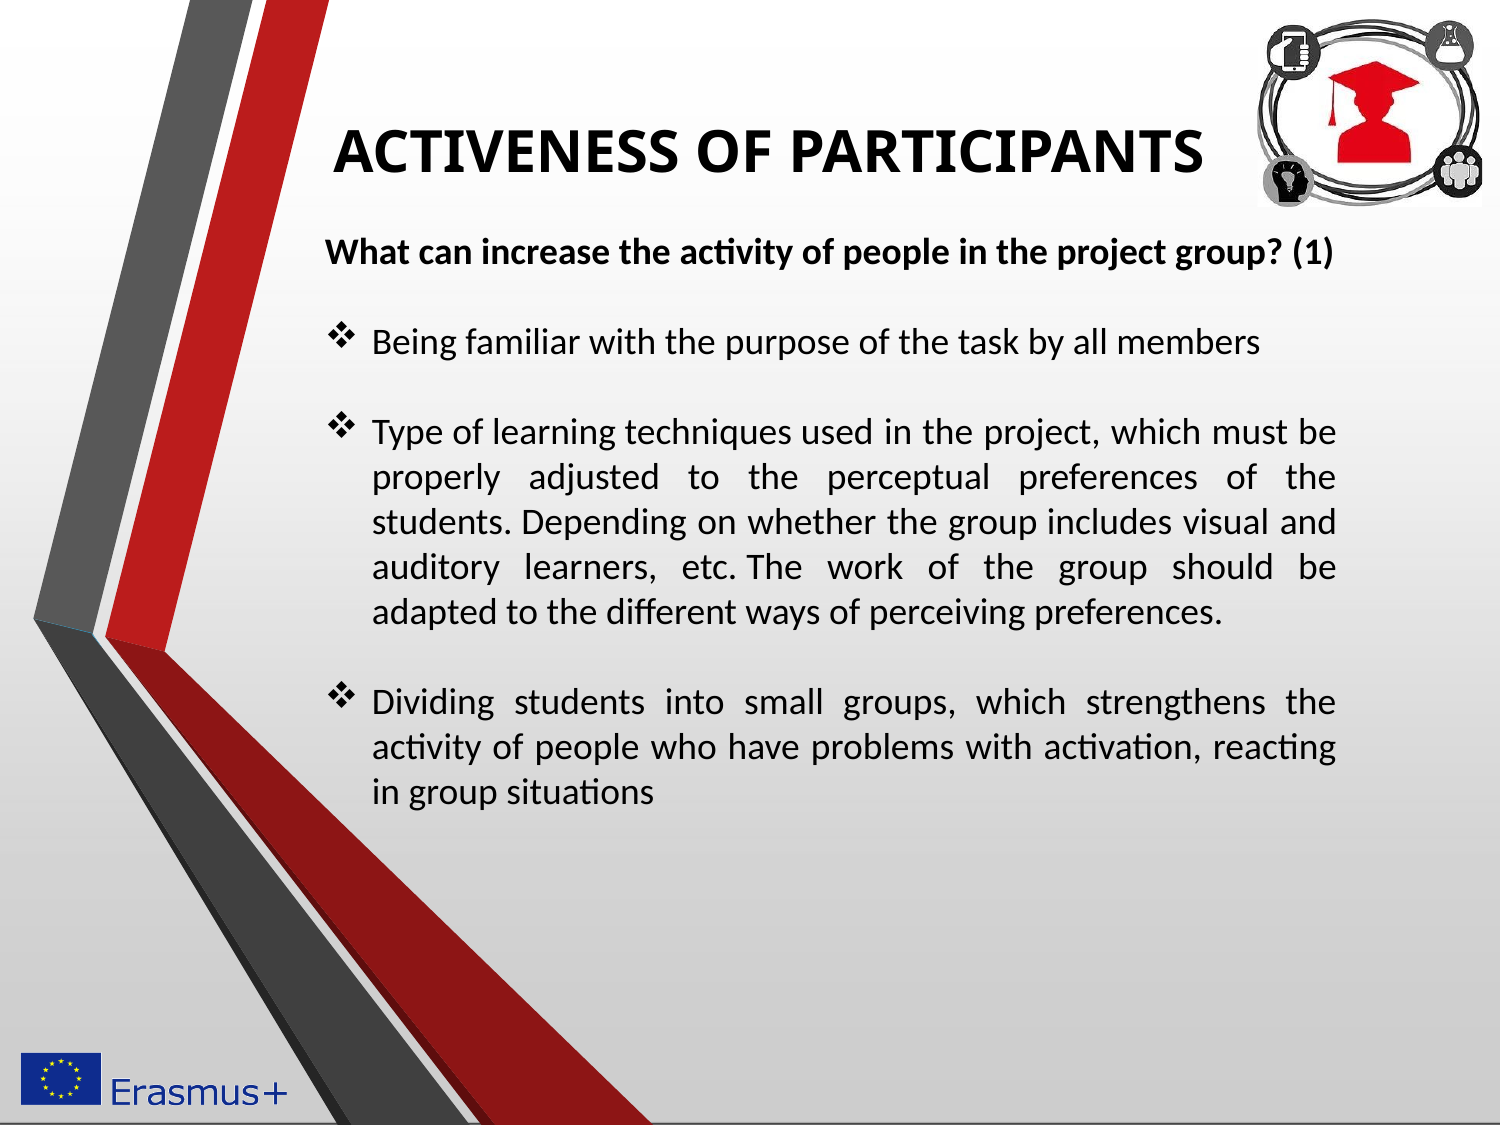

# ACTIVENESS OF PARTICIPANTS
What can increase the activity of people in the project group? (1)
Being familiar with the purpose of the task by all members
Type of learning techniques used in the project, which must be properly adjusted to the perceptual preferences of the students. Depending on whether the group includes visual and auditory learners, etc. The work of the group should be adapted to the different ways of perceiving preferences.
Dividing students into small groups, which strengthens the activity of people who have problems with activation, reacting in group situations